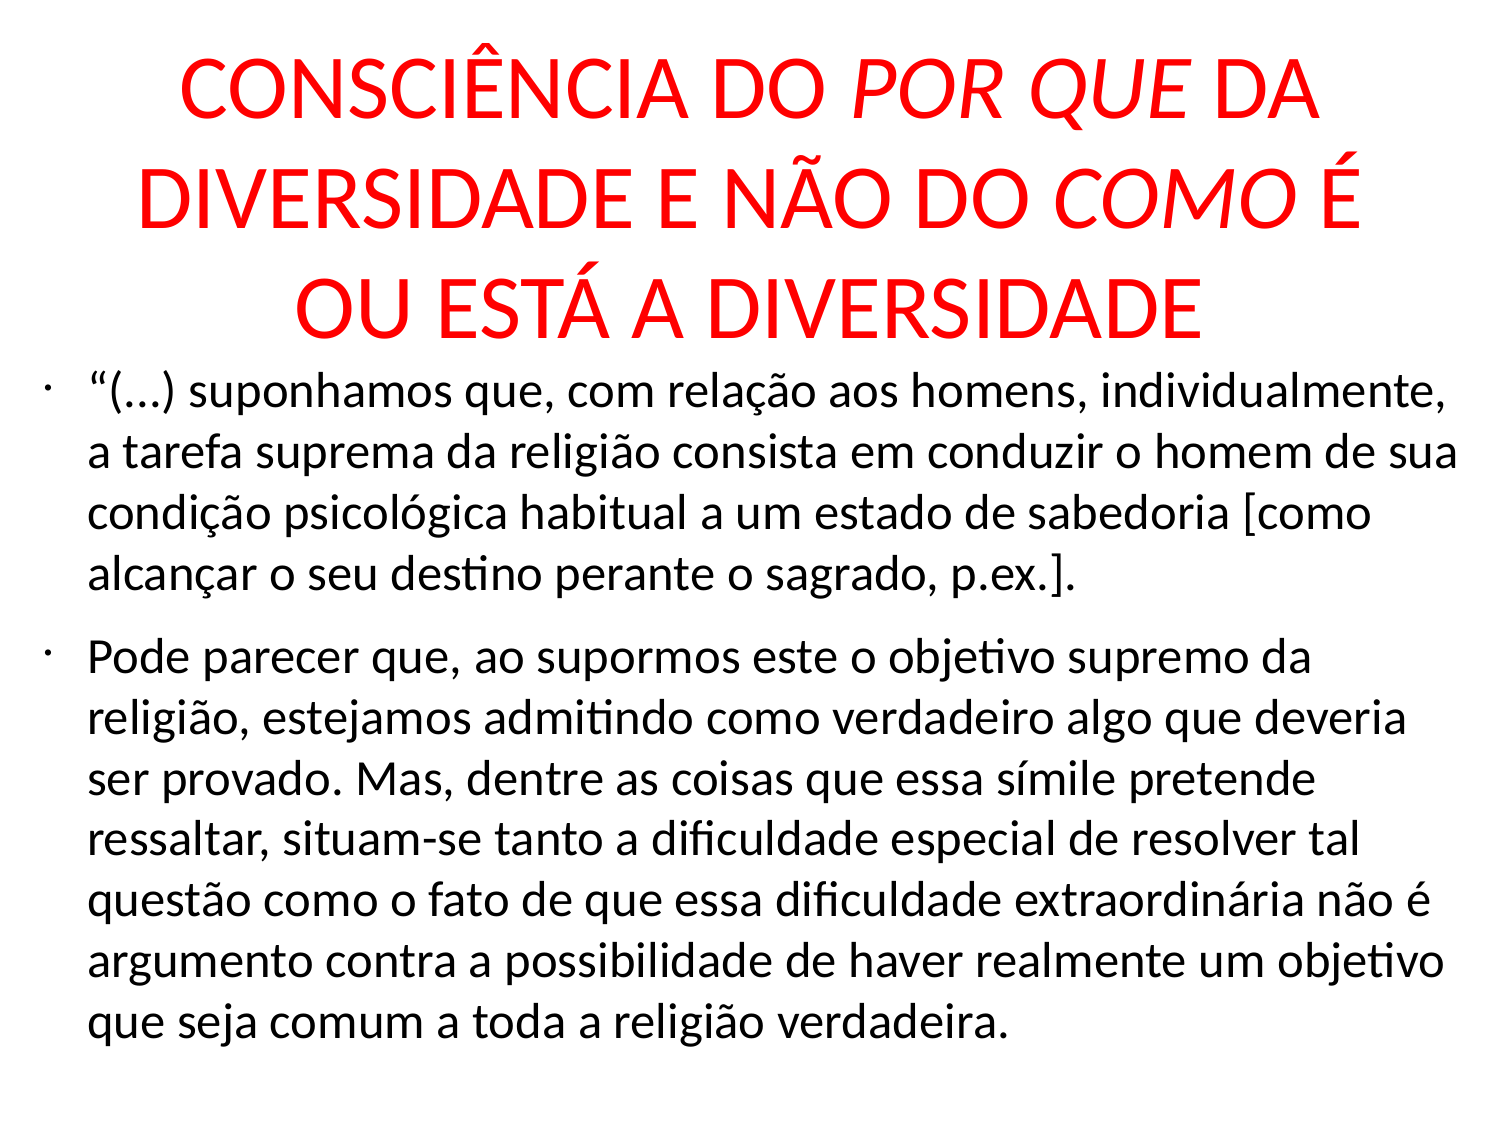

# CONSCIÊNCIA DO POR QUE DA DIVERSIDADE E NÃO DO COMO É OU ESTÁ A DIVERSIDADE
“(...) suponhamos que, com relação aos homens, individualmente, a tarefa suprema da religião consista em conduzir o homem de sua condição psicológica habitual a um estado de sabedoria [como alcançar o seu destino perante o sagrado, p.ex.].
Pode parecer que, ao supormos este o objetivo supremo da religião, estejamos admitindo como verdadeiro algo que deveria ser provado. Mas, dentre as coisas que essa símile pretende ressaltar, situam-se tanto a dificuldade especial de resolver tal questão como o fato de que essa dificuldade extraordinária não é argumento contra a possibilidade de haver realmente um objetivo que seja comum a toda a religião verdadeira.